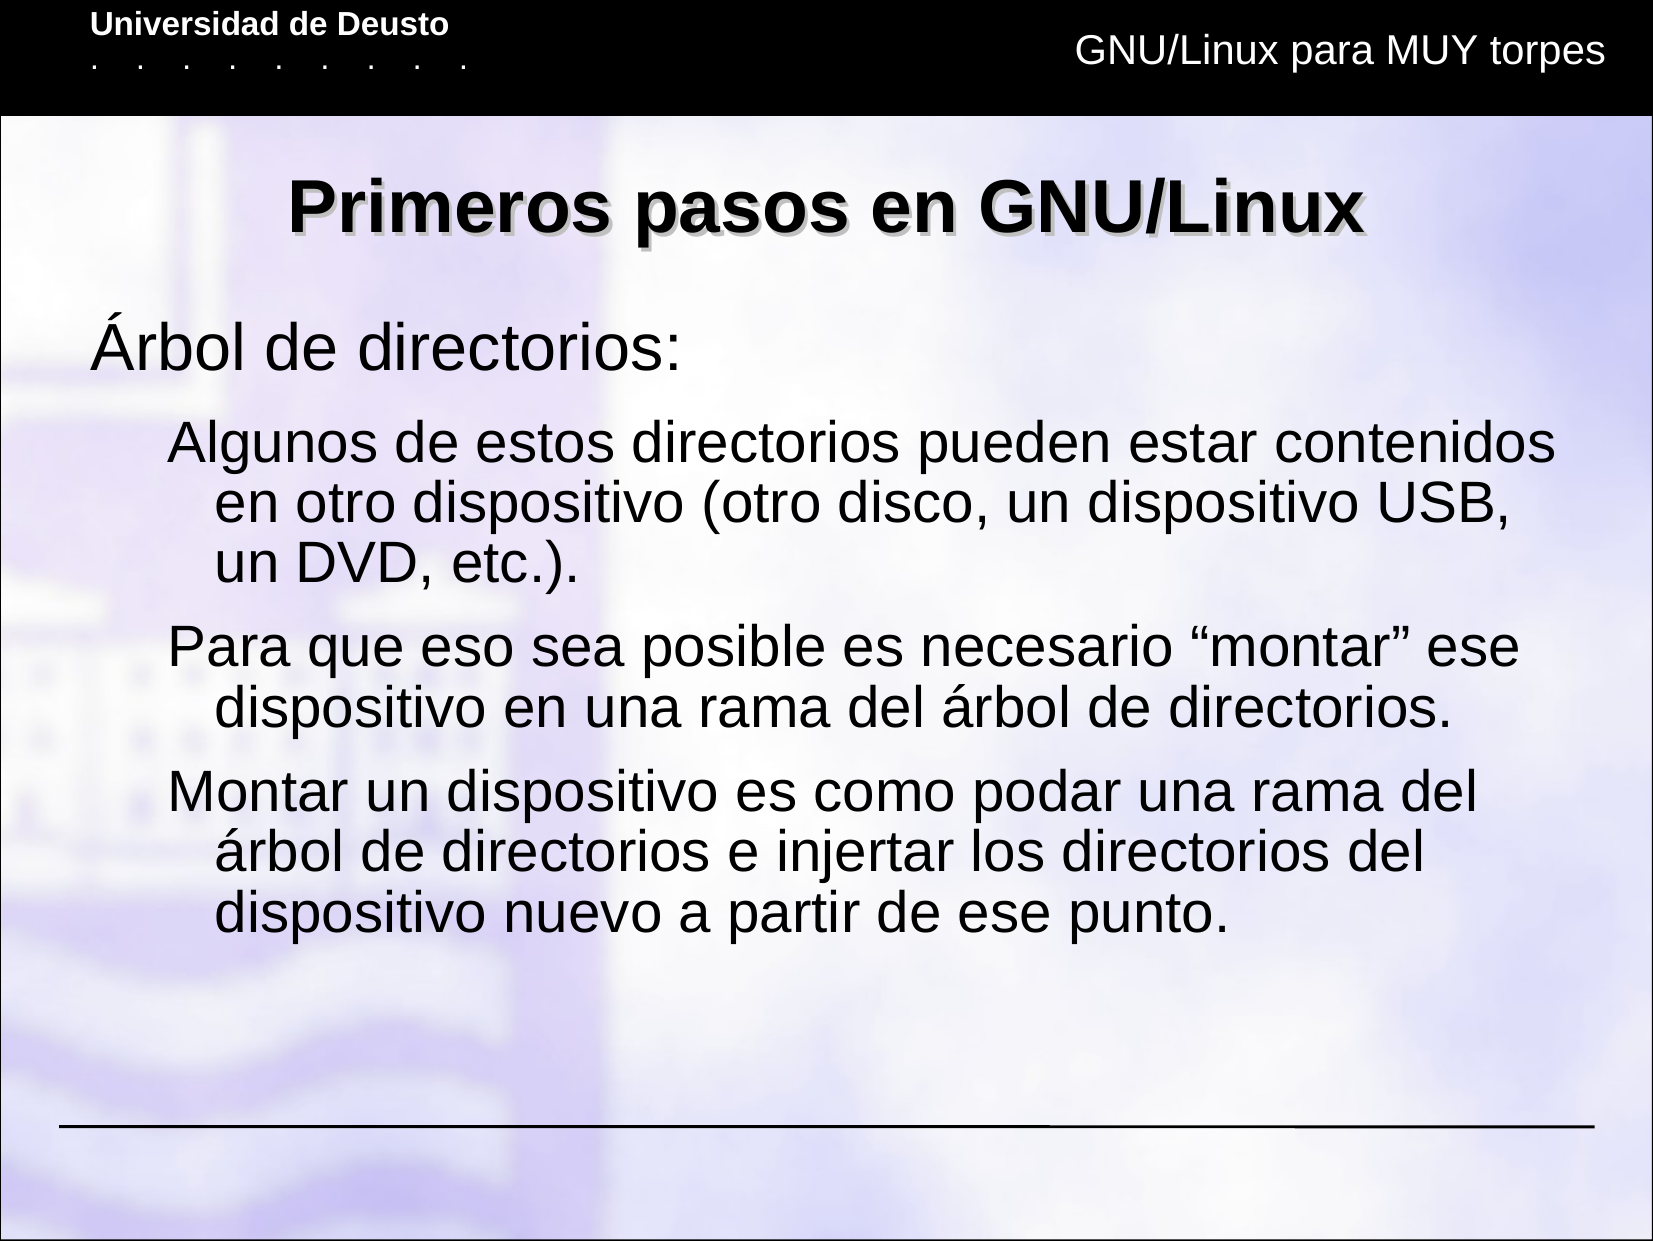

# Primeros pasos en GNU/Linux
Árbol de directorios:
Algunos de estos directorios pueden estar contenidos en otro dispositivo (otro disco, un dispositivo USB, un DVD, etc.).
Para que eso sea posible es necesario “montar” ese dispositivo en una rama del árbol de directorios.
Montar un dispositivo es como podar una rama del árbol de directorios e injertar los directorios del dispositivo nuevo a partir de ese punto.